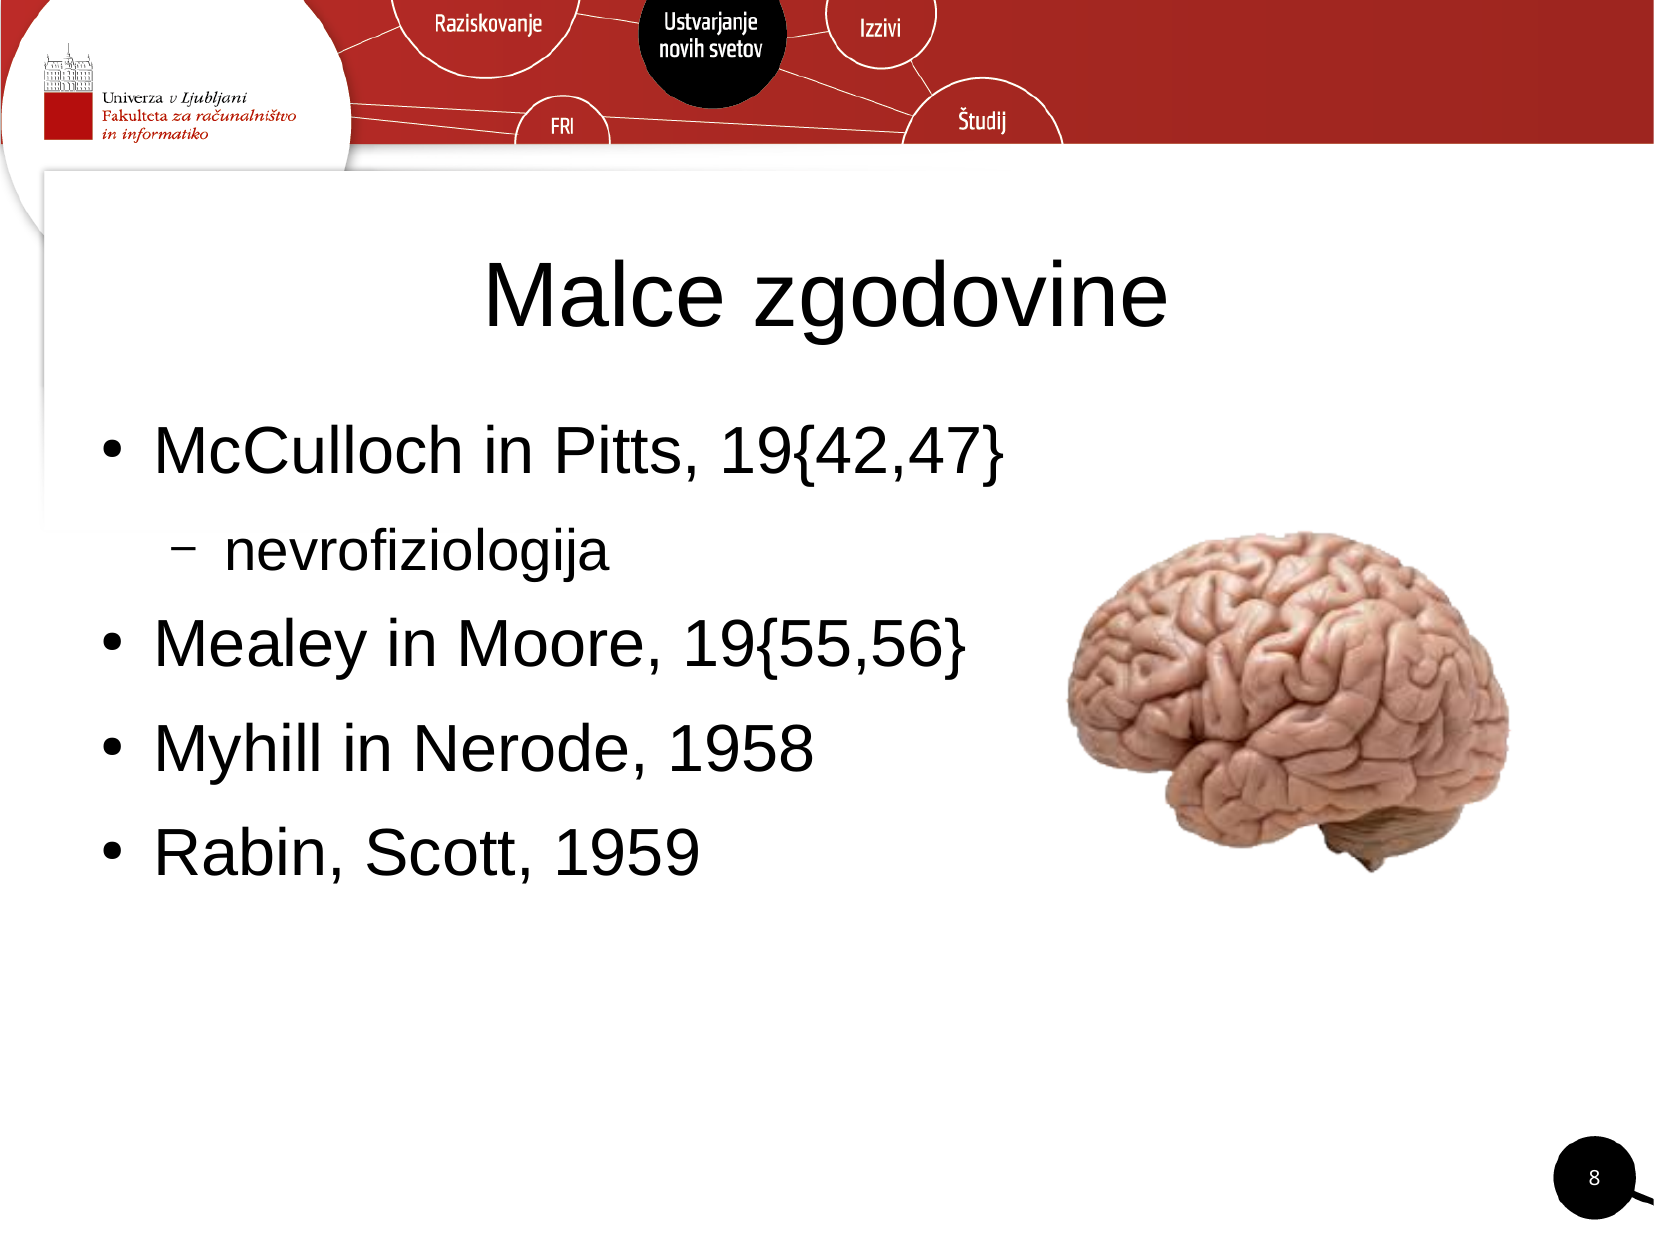

# Malce zgodovine
McCulloch in Pitts, 19{42,47}
nevrofiziologija
Mealey in Moore, 19{55,56}
Myhill in Nerode, 1958
Rabin, Scott, 1959